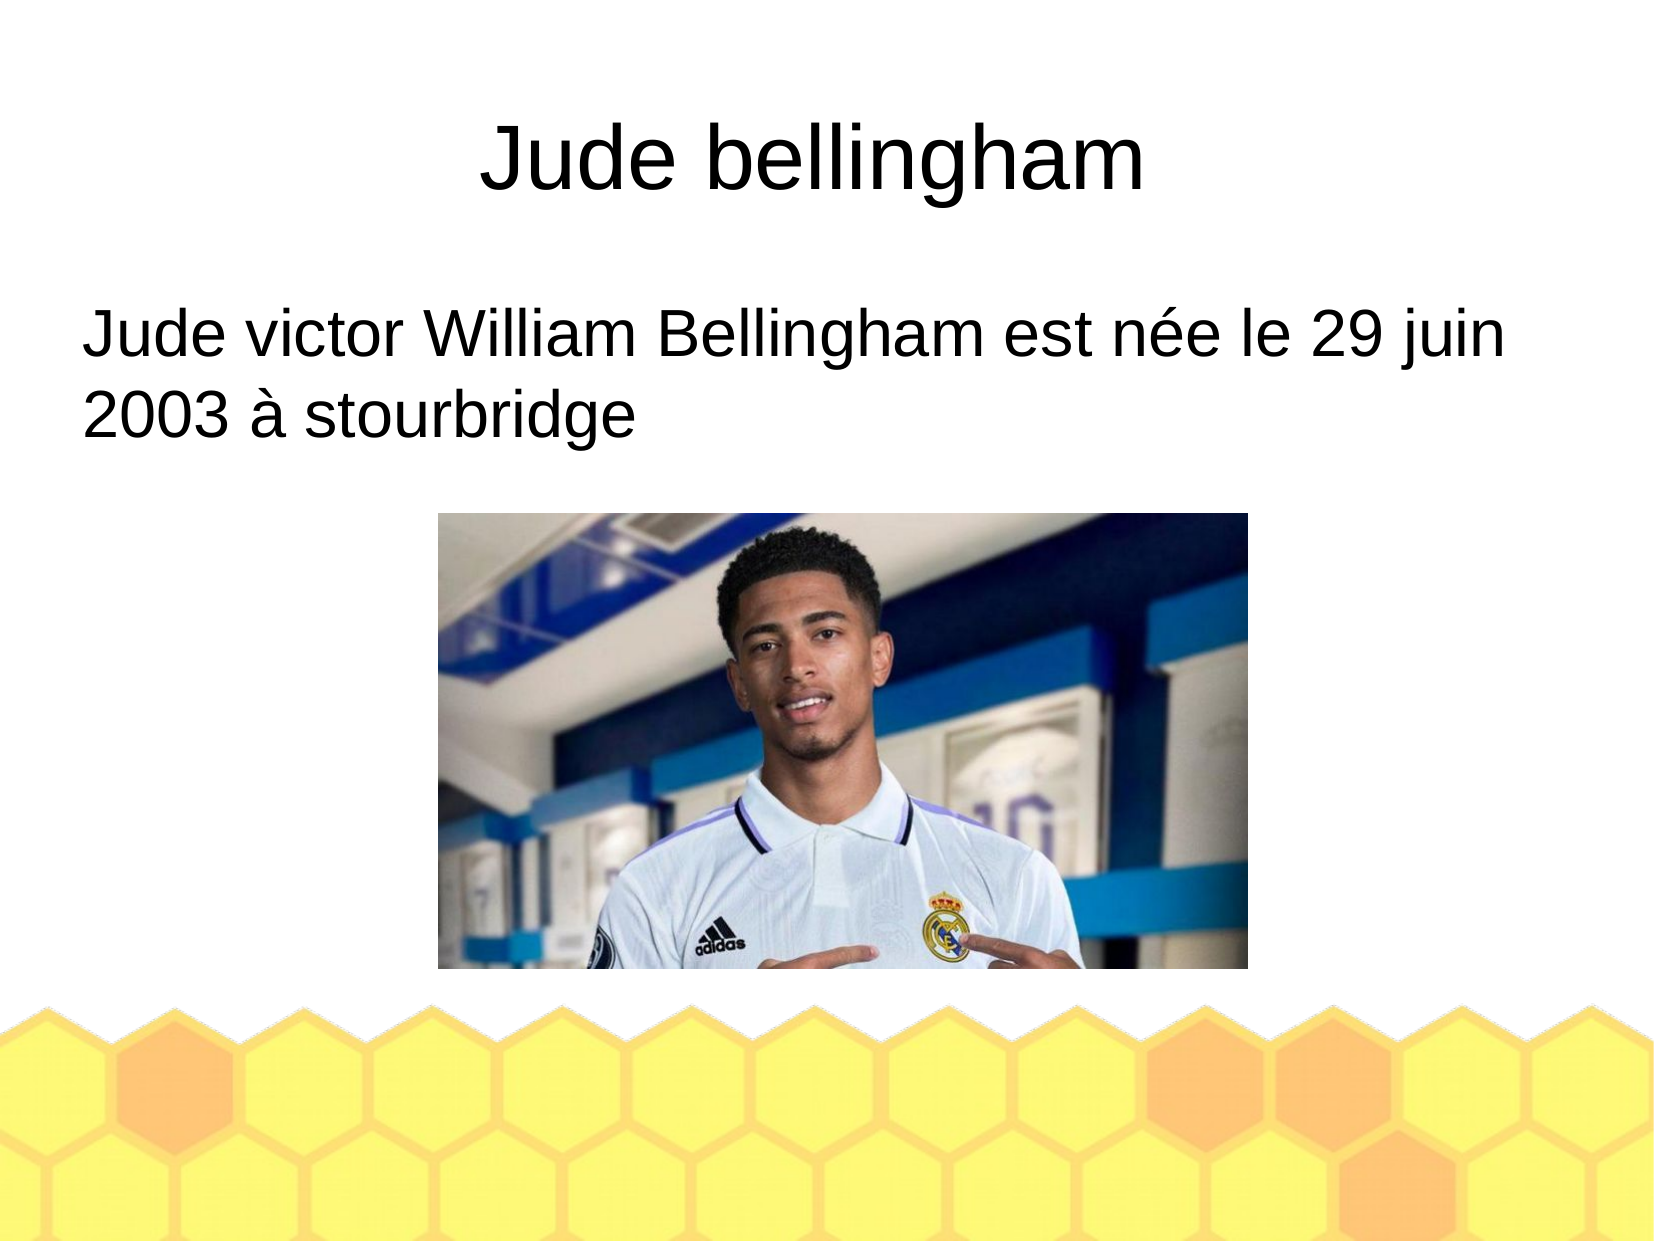

# Jude bellingham
Jude victor William Bellingham est née le 29 juin 2003 à stourbridge